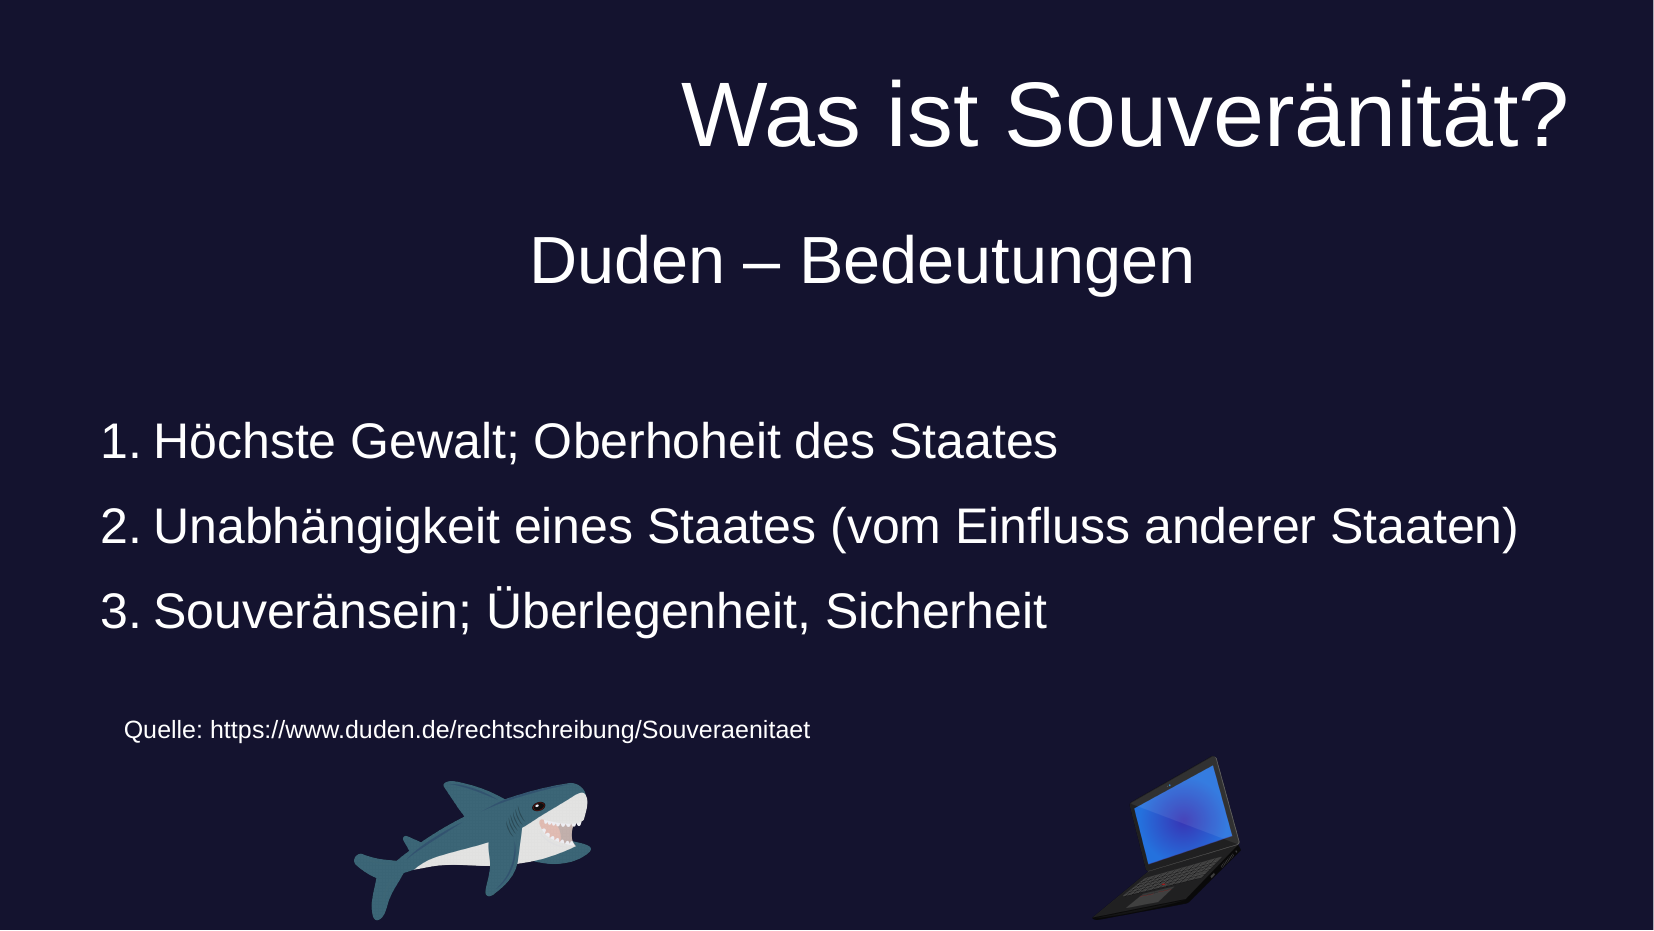

# Was ist Souveränität?
Duden – Bedeutungen
Höchste Gewalt; Oberhoheit des Staates
Unabhängigkeit eines Staates (vom Einfluss anderer Staaten)
Souveränsein; Überlegenheit, Sicherheit
Quelle: https://www.duden.de/rechtschreibung/Souveraenitaet